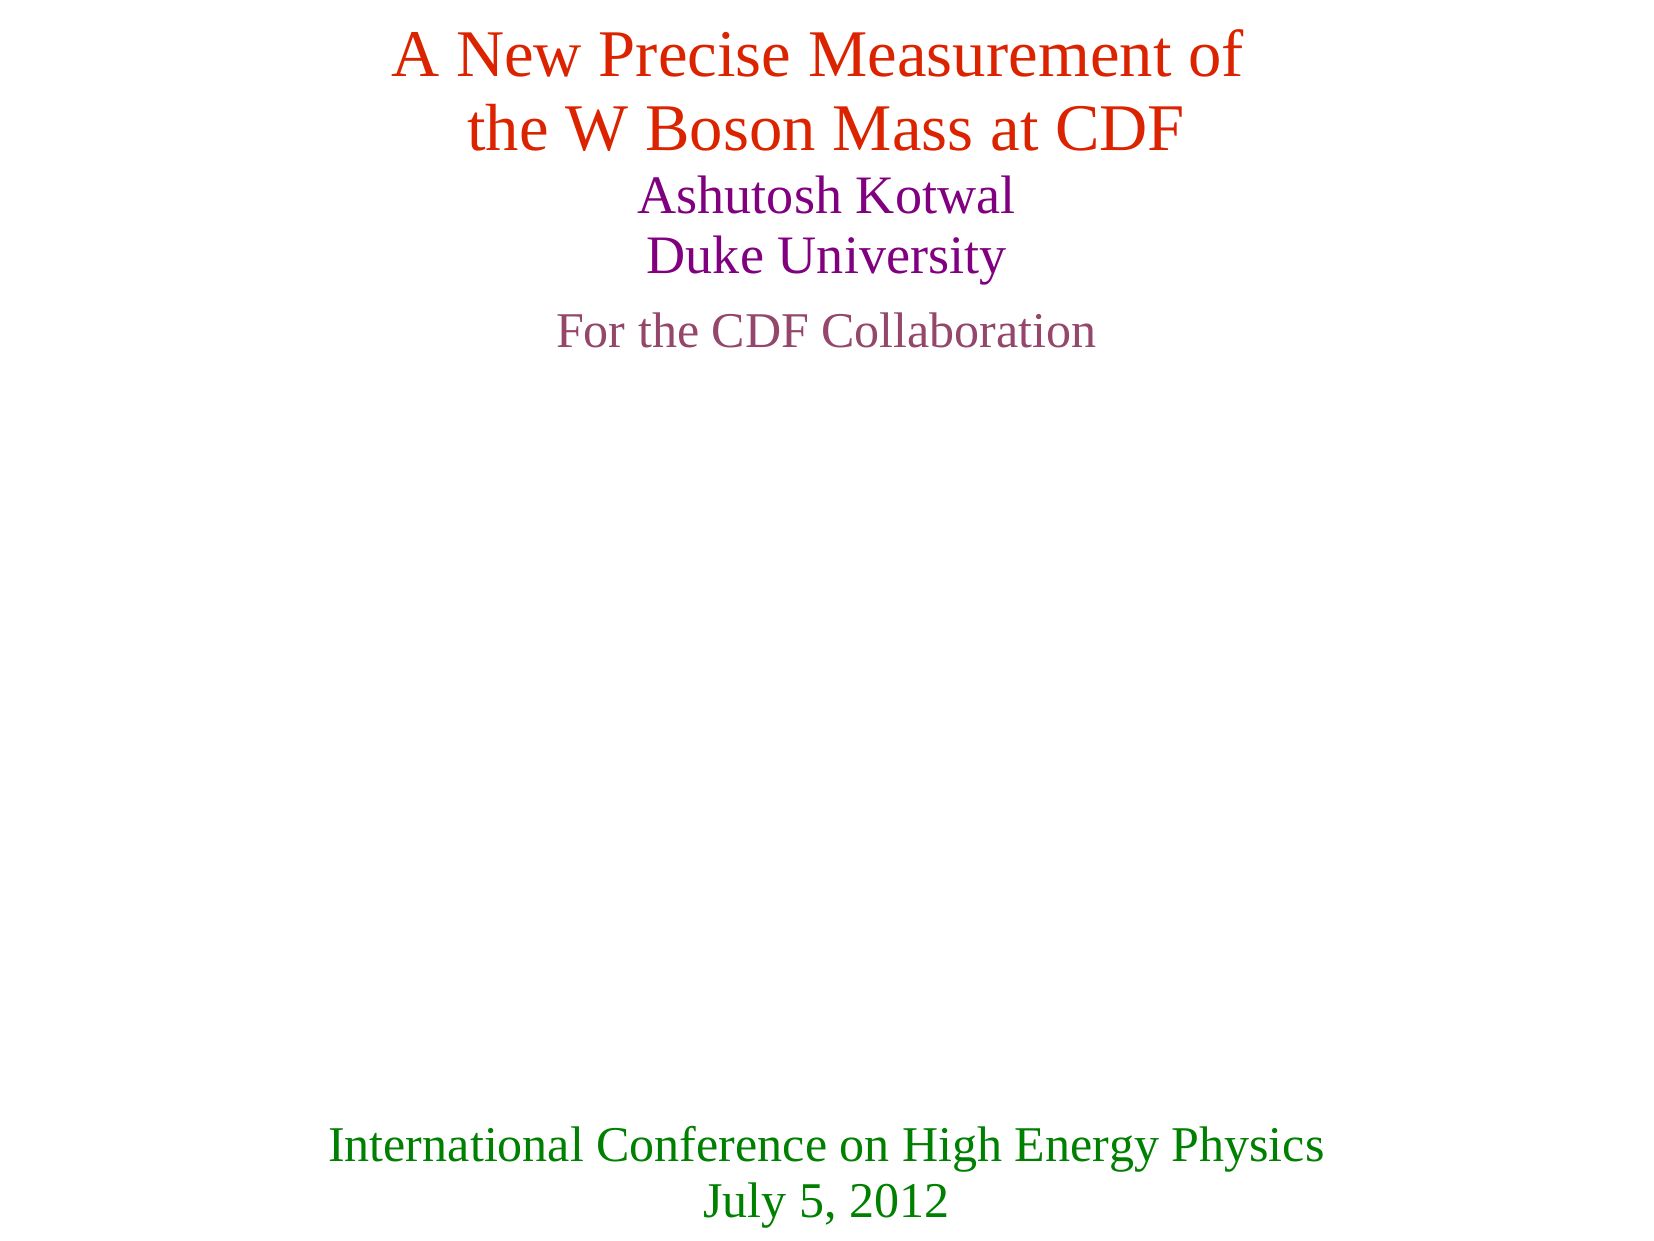

# A New Precise Measurement of the W Boson Mass at CDF Ashutosh Kotwal Duke University
For the CDF Collaboration
International Conference on High Energy Physics
July 5, 2012